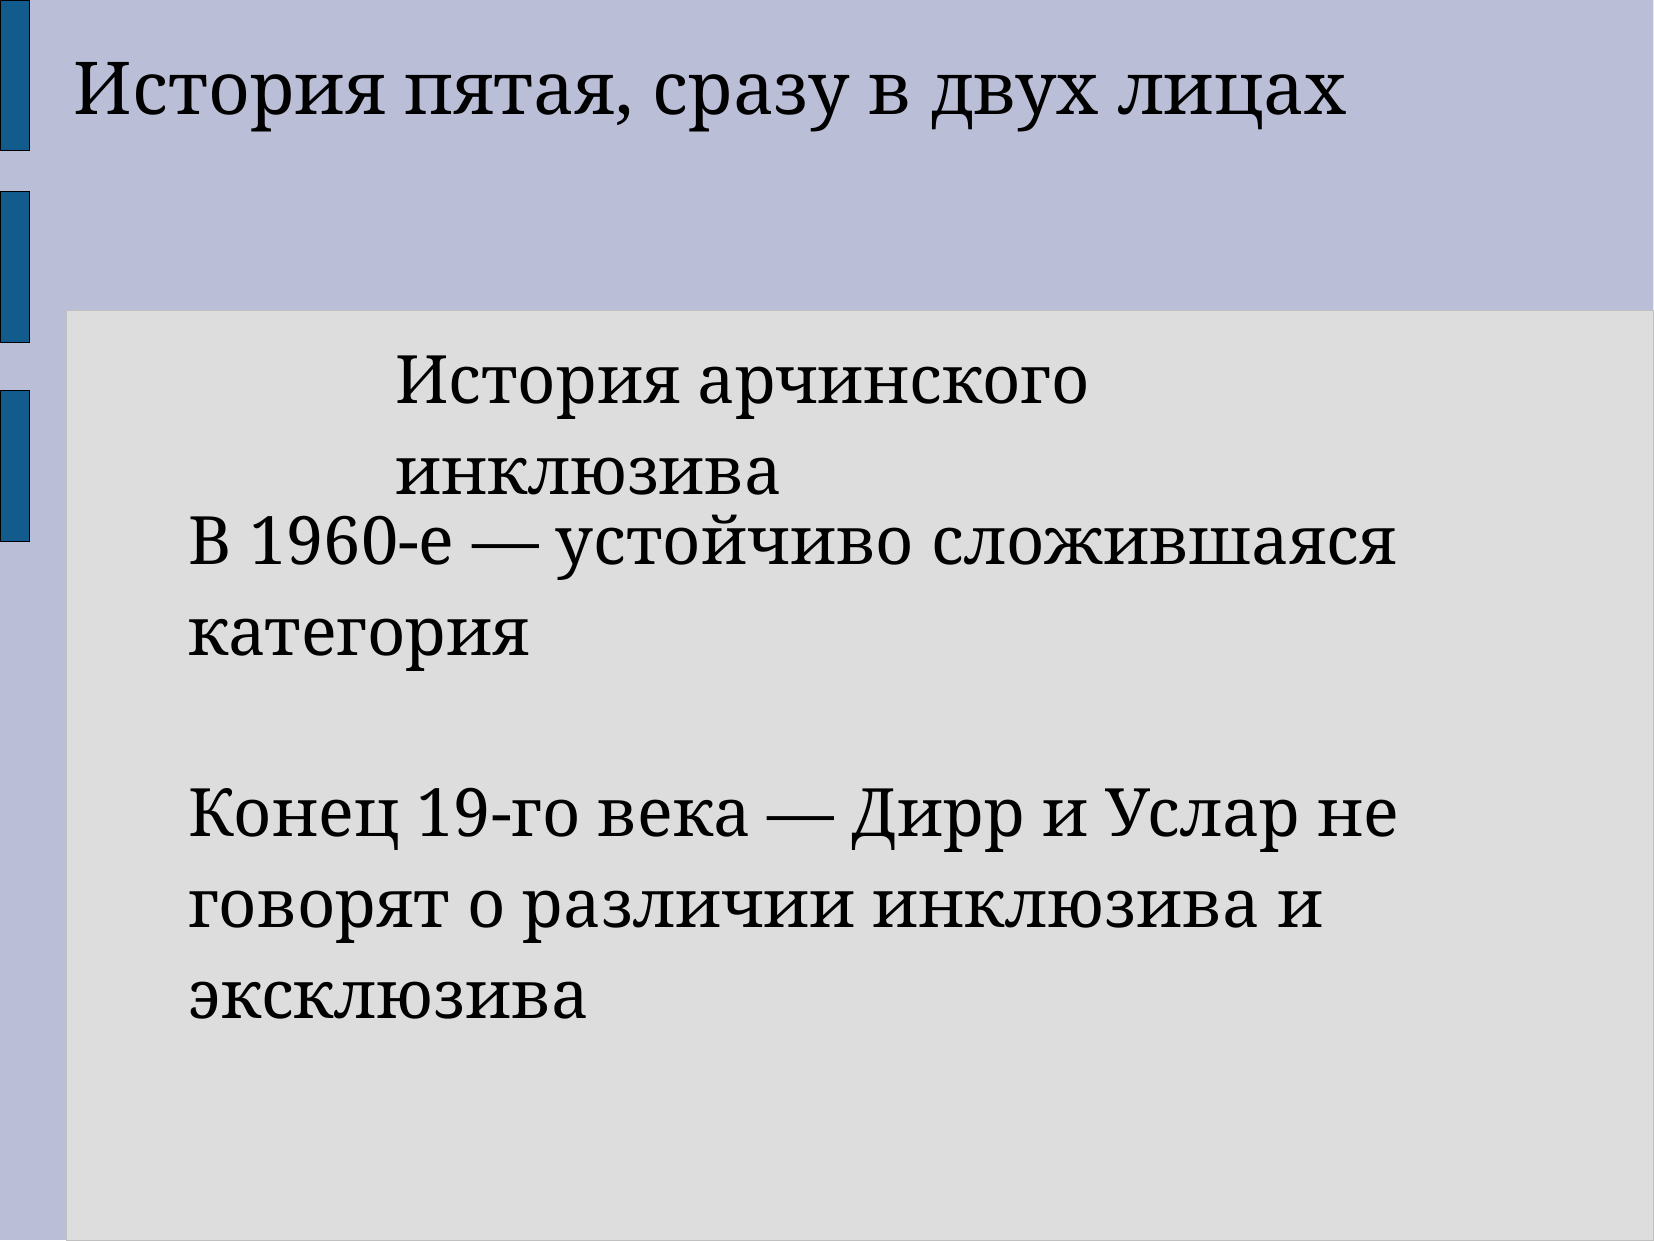

История пятая, сразу в двух лицах
История арчинского инклюзива
В 1960-е — устойчиво сложившаяся категория
Конец 19-го века — Дирр и Услар не говорят о различии инклюзива и эксклюзива